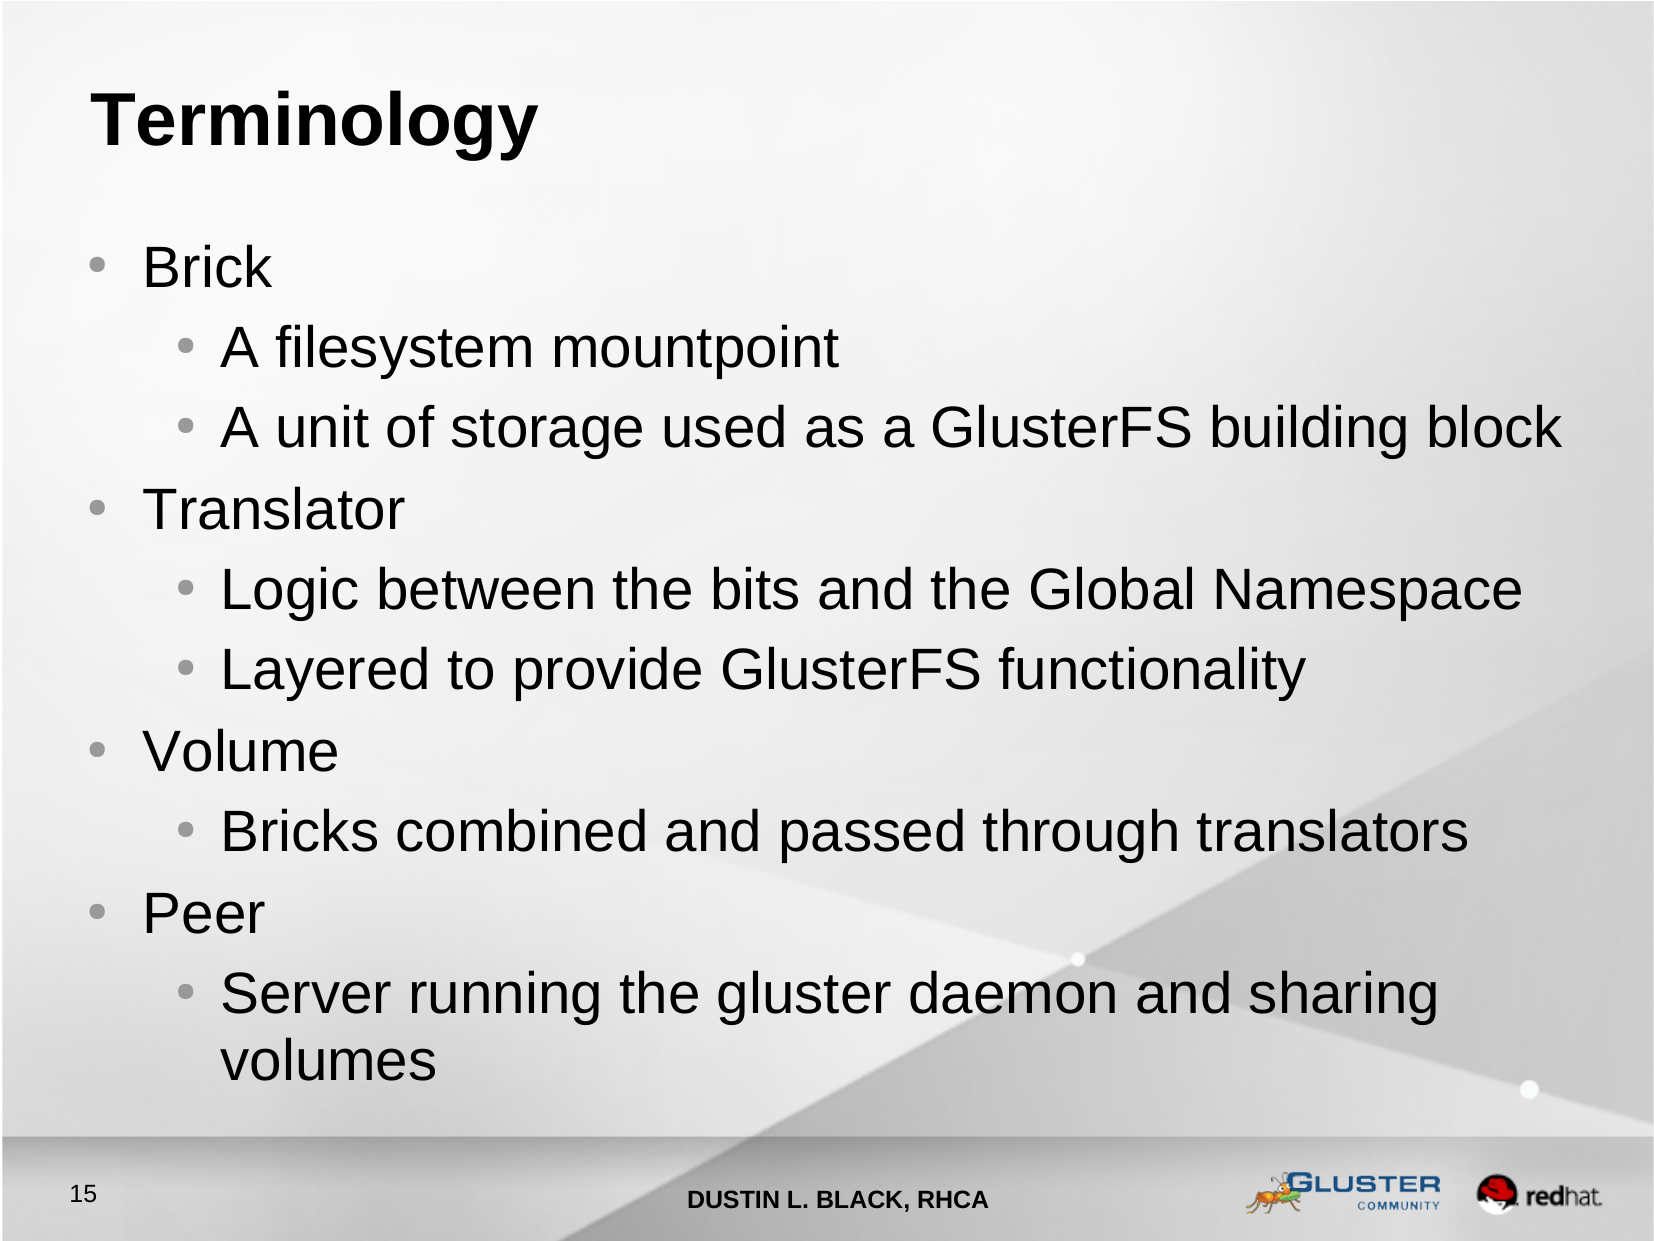

# Terminology
Brick
A filesystem mountpoint
A unit of storage used as a GlusterFS building block
Translator
Logic between the bits and the Global Namespace
Layered to provide GlusterFS functionality
Volume
Bricks combined and passed through translators
Peer
Server running the gluster daemon and sharing volumes